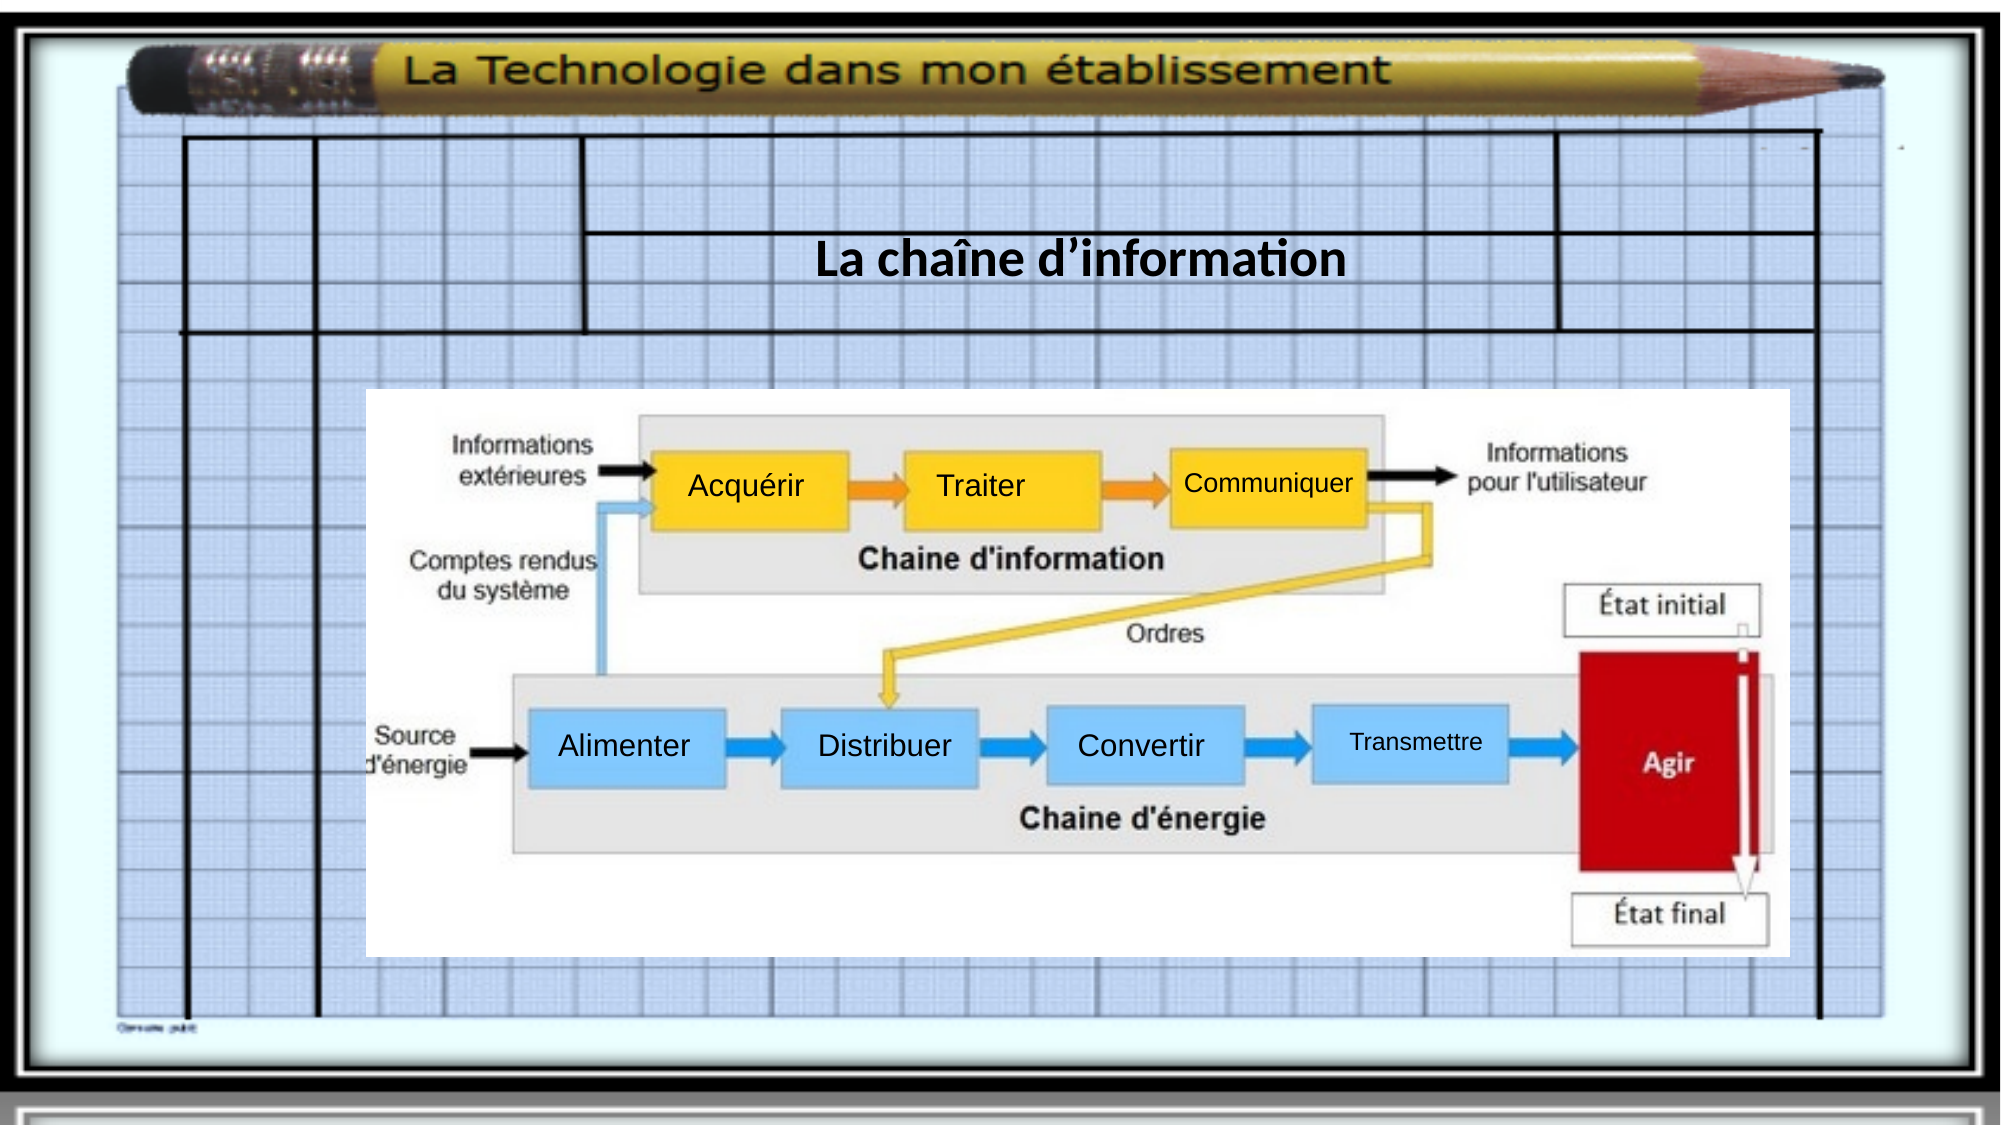

La chaîne d’information
Acquérir
Traiter
Communiquer
Alimenter
Distribuer
Convertir
Transmettre